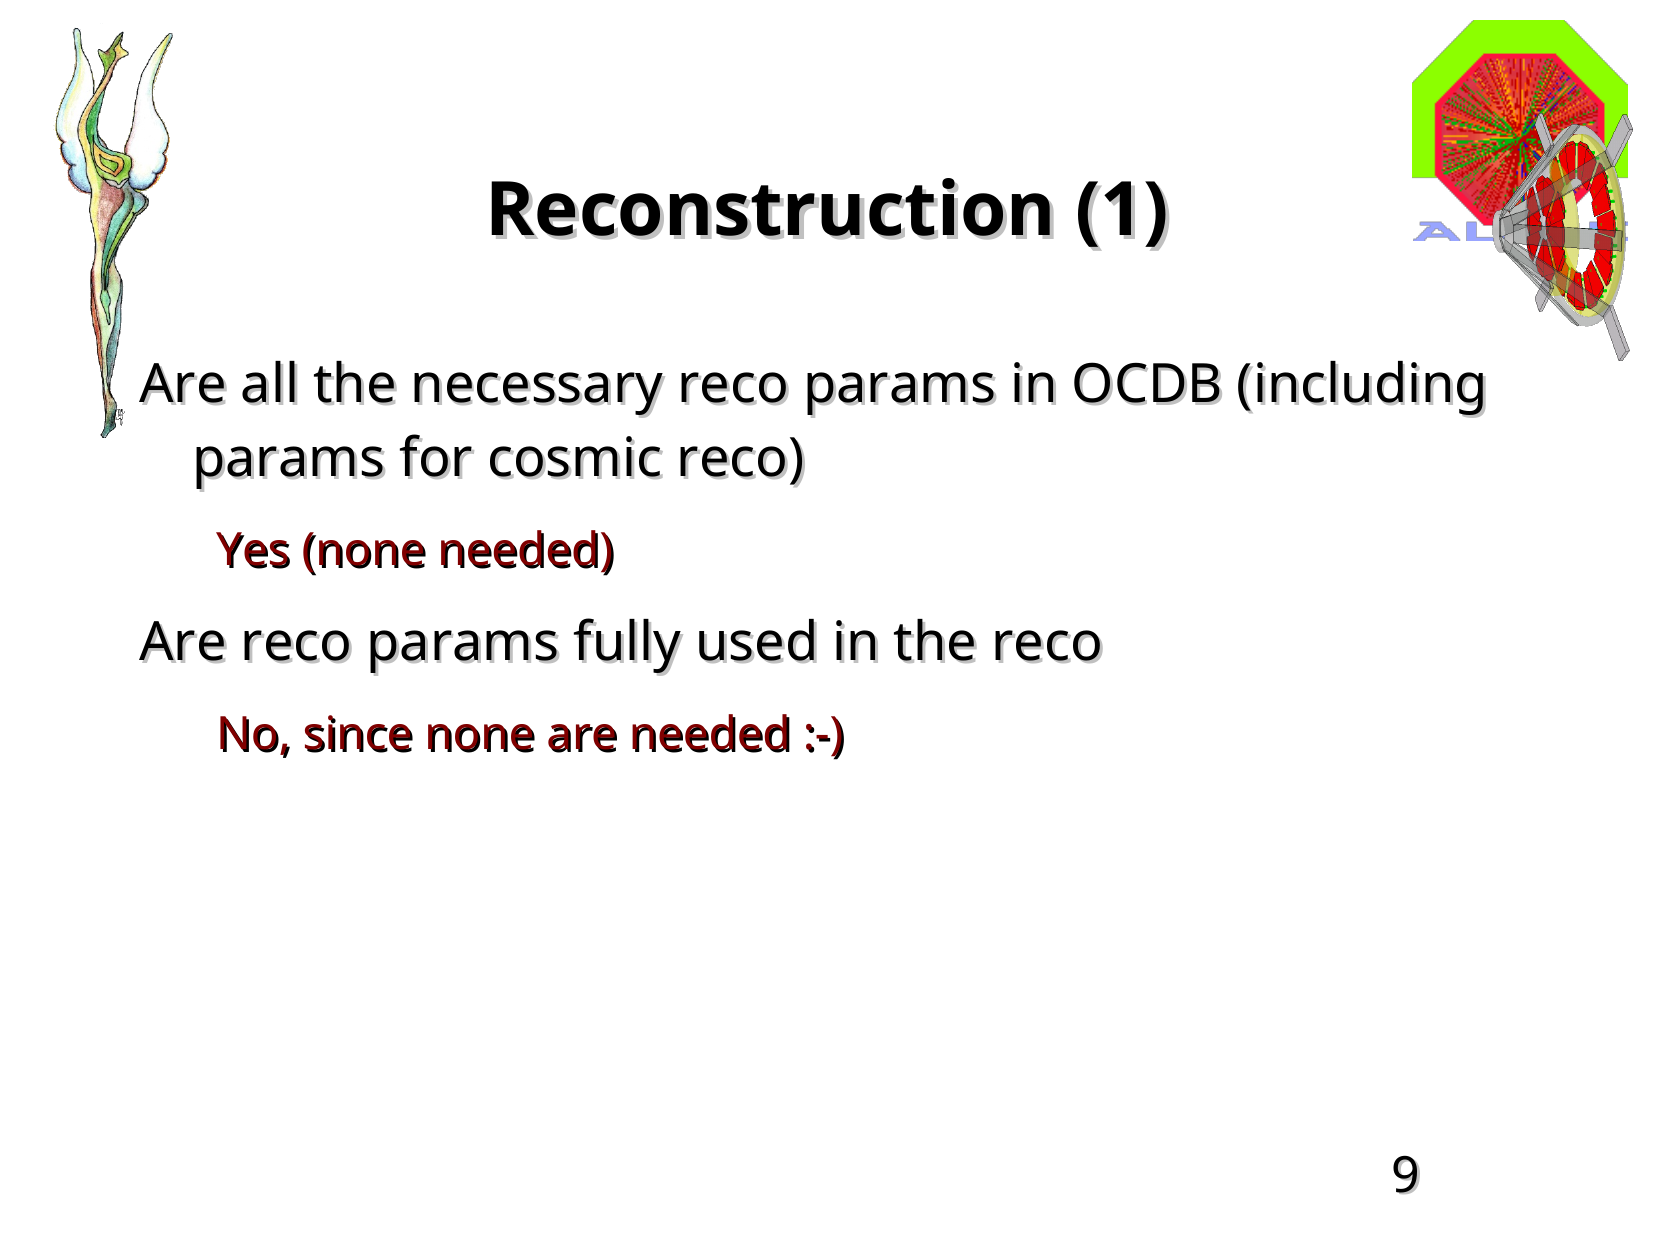

# Reconstruction (1)
Are all the necessary reco params in OCDB (including params for cosmic reco)
Yes (none needed)
Are reco params fully used in the reco
No, since none are needed :-)